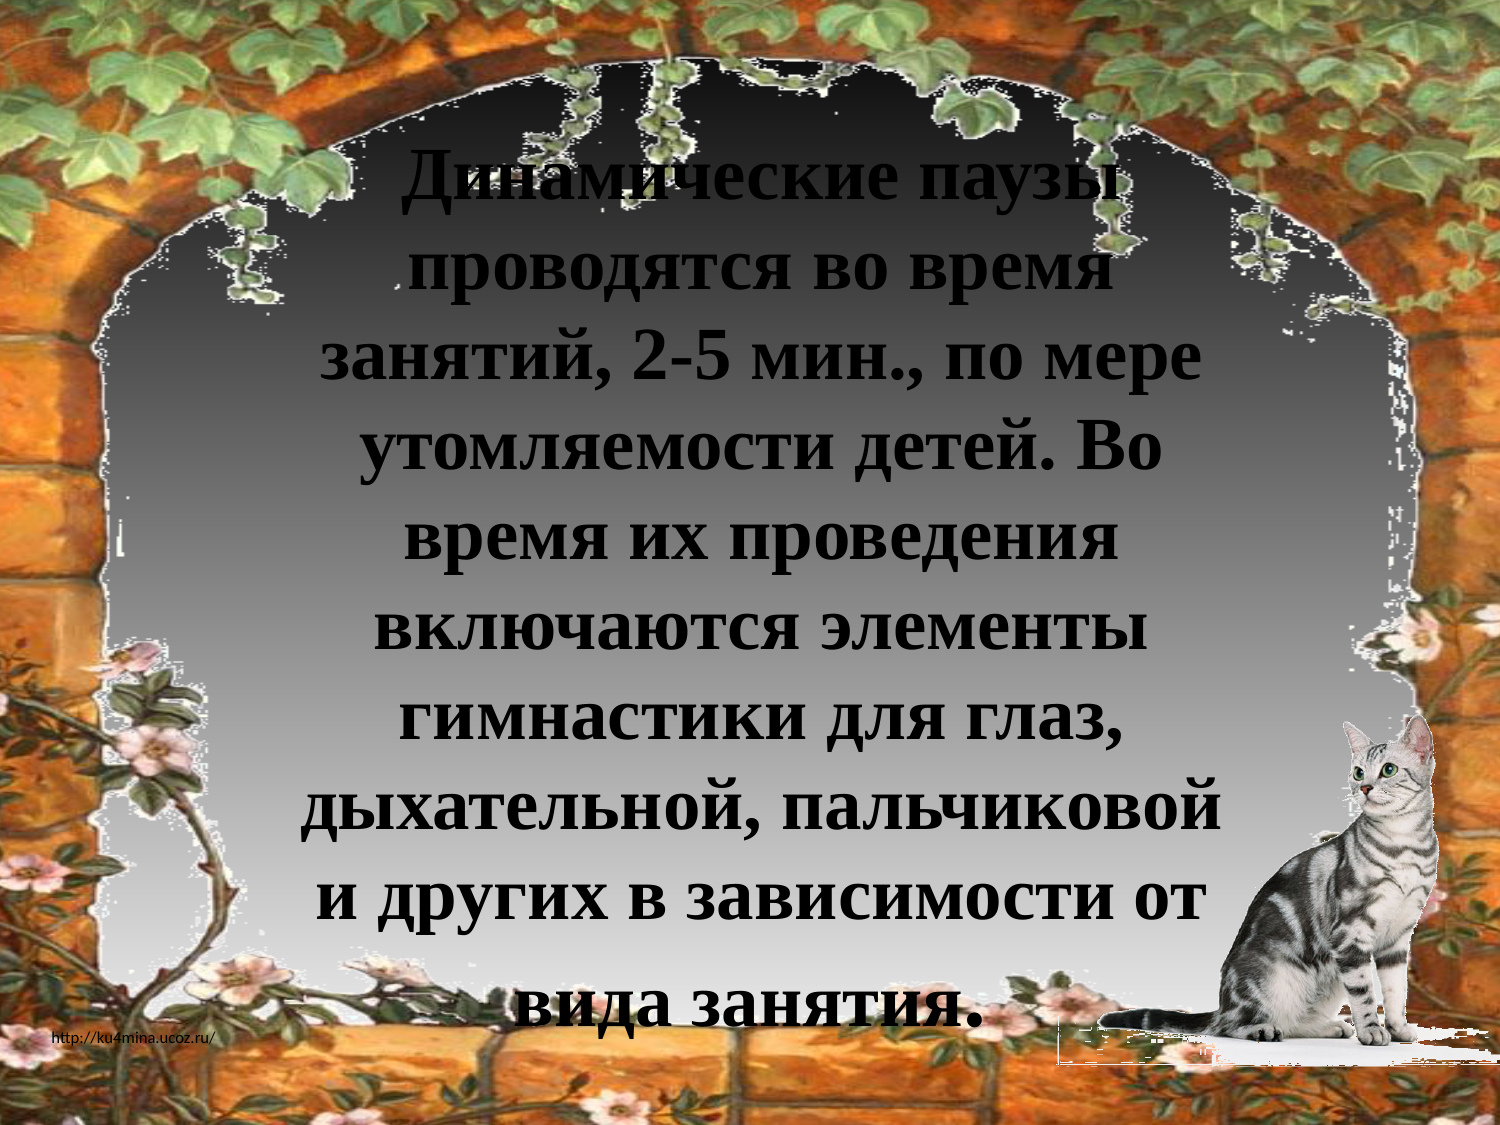

# Динамические паузы проводятся во время занятий, 2-5 мин., по мере утомляемости детей. Во время их проведения включаются элементы гимнастики для глаз, дыхательной, пальчиковой и других в зависимости от вида занятия.